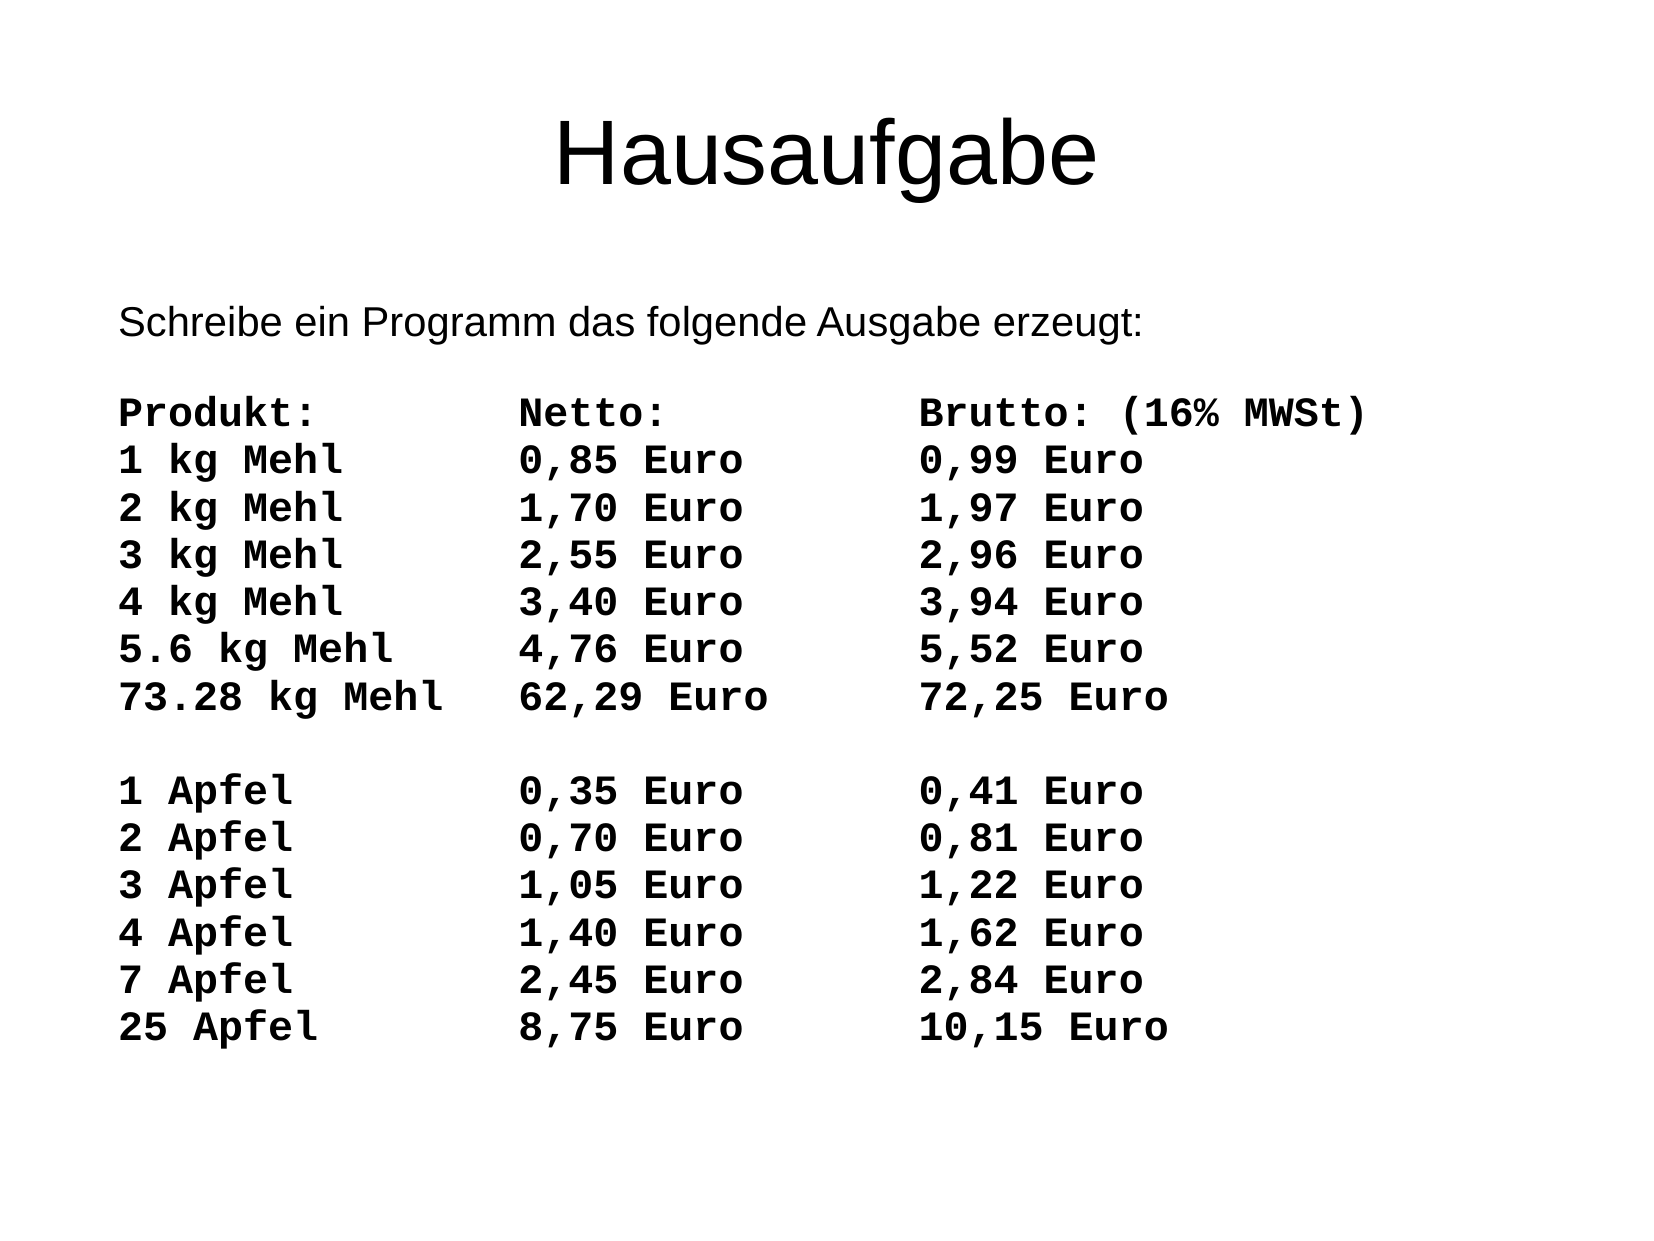

# Hausaufgabe
Schreibe ein Programm das folgende Ausgabe erzeugt:
Produkt: Netto: Brutto: (16% MWSt)
1 kg Mehl 0,85 Euro 0,99 Euro
2 kg Mehl 1,70 Euro 1,97 Euro
3 kg Mehl 2,55 Euro 2,96 Euro
4 kg Mehl 3,40 Euro 3,94 Euro
5.6 kg Mehl 4,76 Euro 5,52 Euro
73.28 kg Mehl 62,29 Euro 72,25 Euro
1 Apfel 0,35 Euro 0,41 Euro
2 Apfel 0,70 Euro 0,81 Euro
3 Apfel 1,05 Euro 1,22 Euro
4 Apfel 1,40 Euro 1,62 Euro
7 Apfel 2,45 Euro 2,84 Euro
25 Apfel 8,75 Euro 10,15 Euro